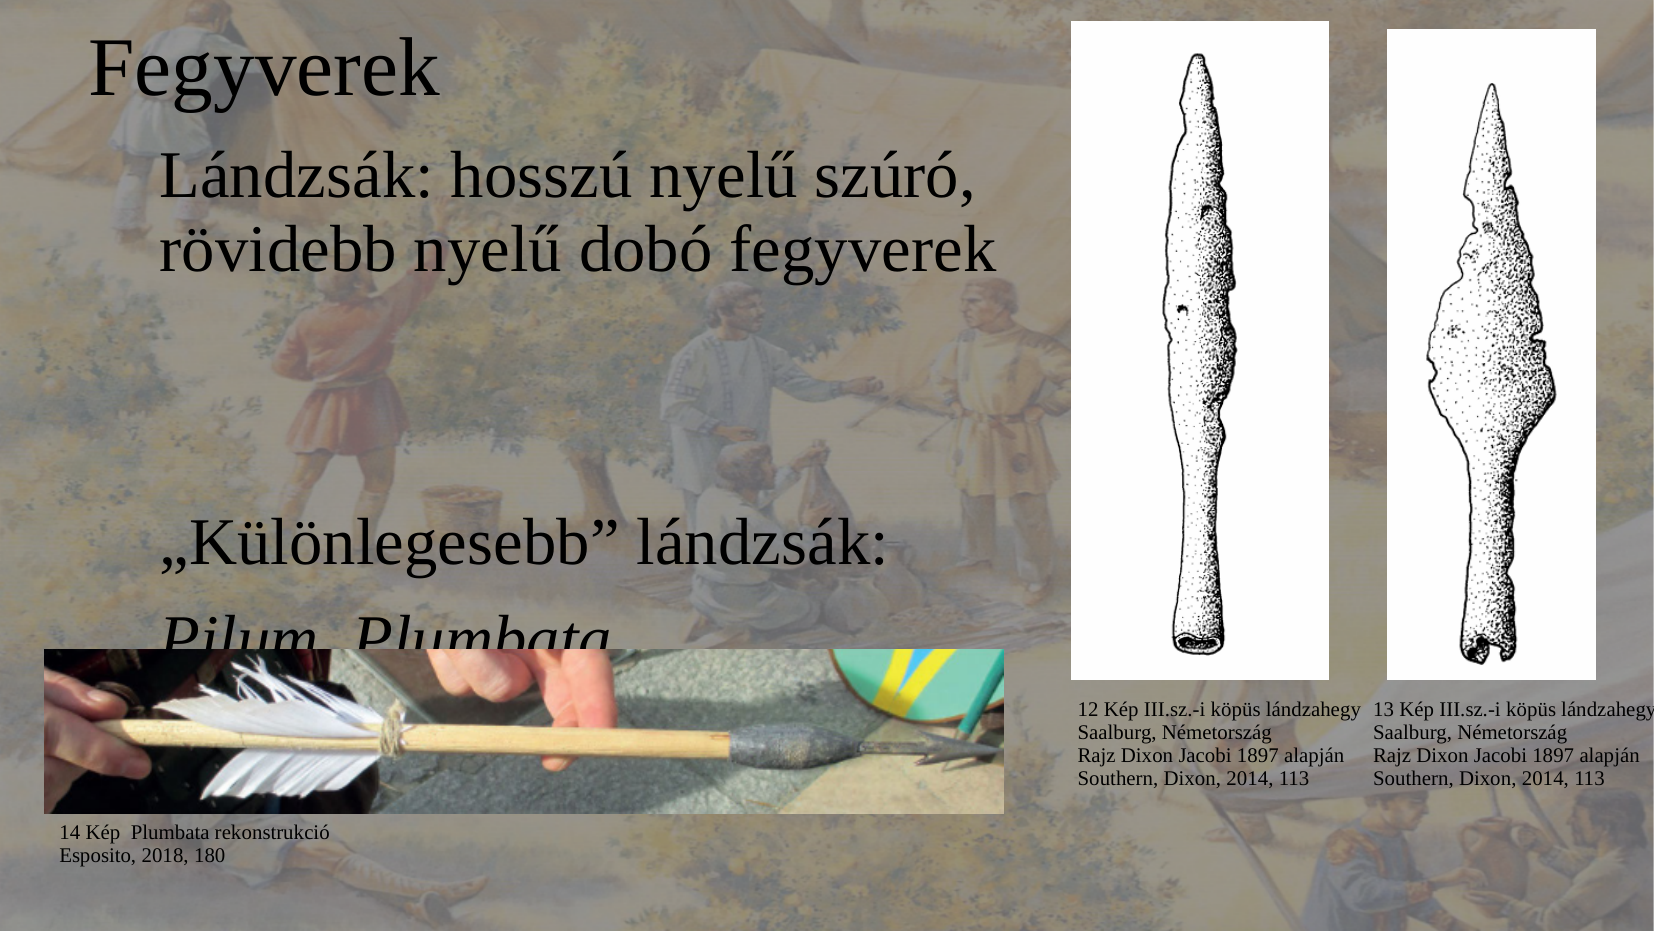

# Fegyverek
Lándzsák: hosszú nyelű szúró, rövidebb nyelű dobó fegyverek
„Különlegesebb” lándzsák:
Pilum, Plumbata
12 Kép III.sz.-i köpüs lándzahegy
Saalburg, Németország
Rajz Dixon Jacobi 1897 alapján
Southern, Dixon, 2014, 113
13 Kép III.sz.-i köpüs lándzahegy
Saalburg, Németország
Rajz Dixon Jacobi 1897 alapján
Southern, Dixon, 2014, 113
14 Kép Plumbata rekonstrukció
Esposito, 2018, 180